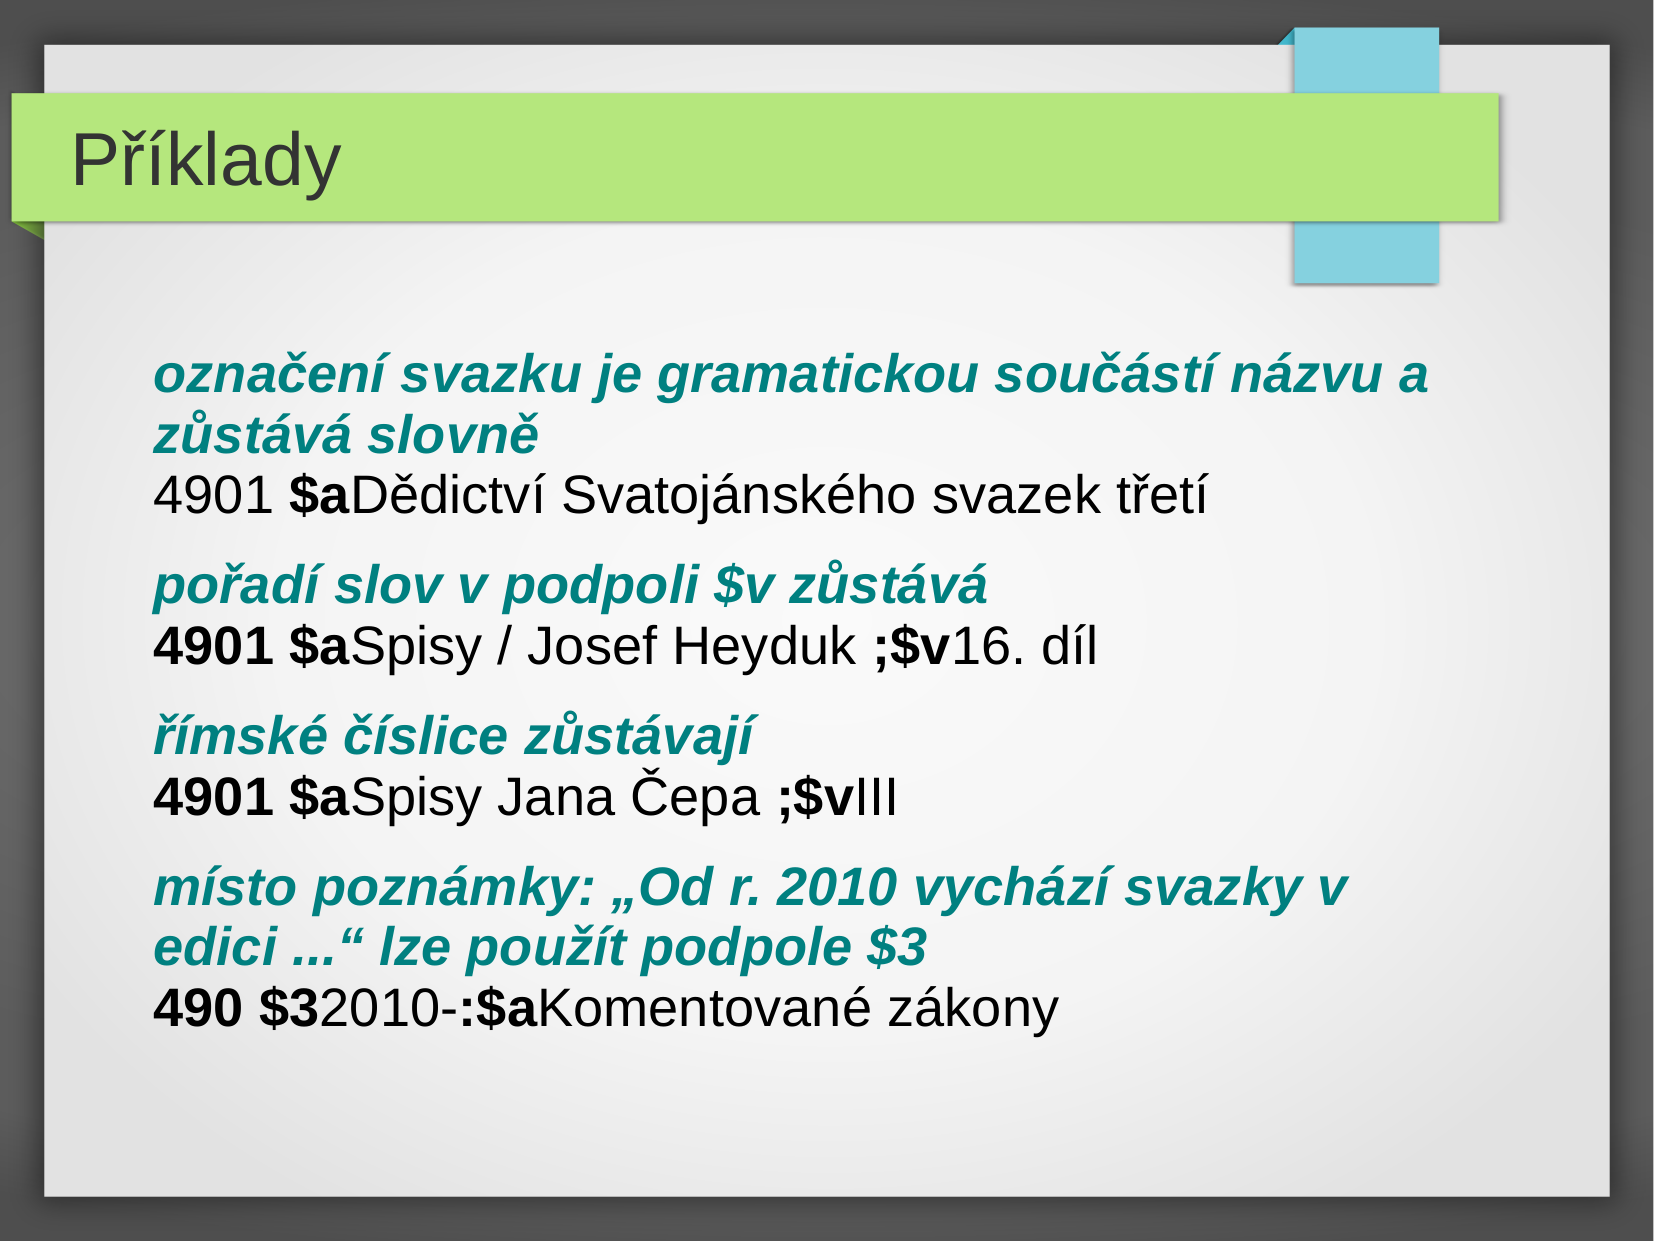

# Příklady
označení svazku je gramatickou součástí názvu a zůstává slovně
4901 $aDědictví Svatojánského svazek třetí
pořadí slov v podpoli $v zůstává
4901 $aSpisy / Josef Heyduk ;$v16. díl
římské číslice zůstávají
4901 $aSpisy Jana Čepa ;$vIII
místo poznámky: „Od r. 2010 vychází svazky v edici ...“ lze použít podpole $3
490 $32010-:$aKomentované zákony